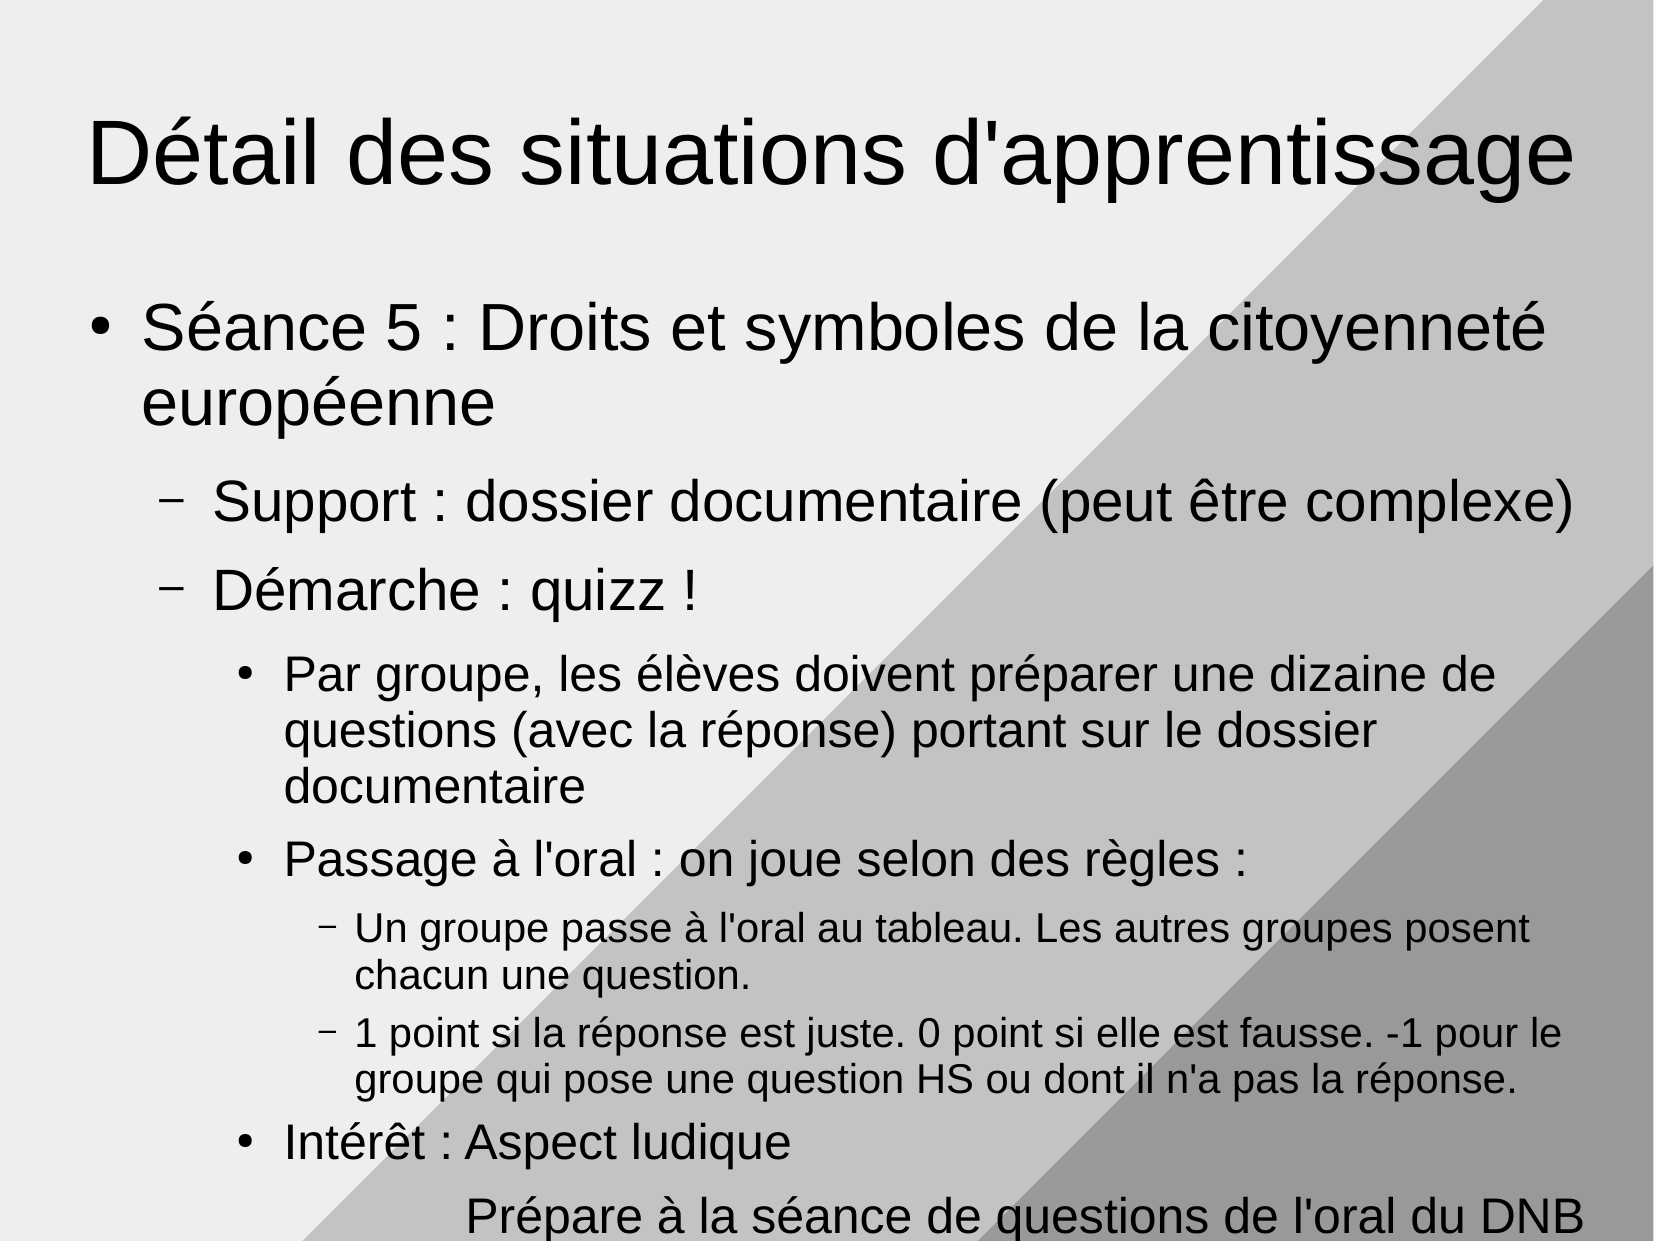

# Détail des situations d'apprentissage
Séance 5 : Droits et symboles de la citoyenneté européenne
Support : dossier documentaire (peut être complexe)
Démarche : quizz !
Par groupe, les élèves doivent préparer une dizaine de questions (avec la réponse) portant sur le dossier documentaire
Passage à l'oral : on joue selon des règles :
Un groupe passe à l'oral au tableau. Les autres groupes posent chacun une question.
1 point si la réponse est juste. 0 point si elle est fausse. -1 pour le groupe qui pose une question HS ou dont il n'a pas la réponse.
Intérêt : Aspect ludique
 Prépare à la séance de questions de l'oral du DNB